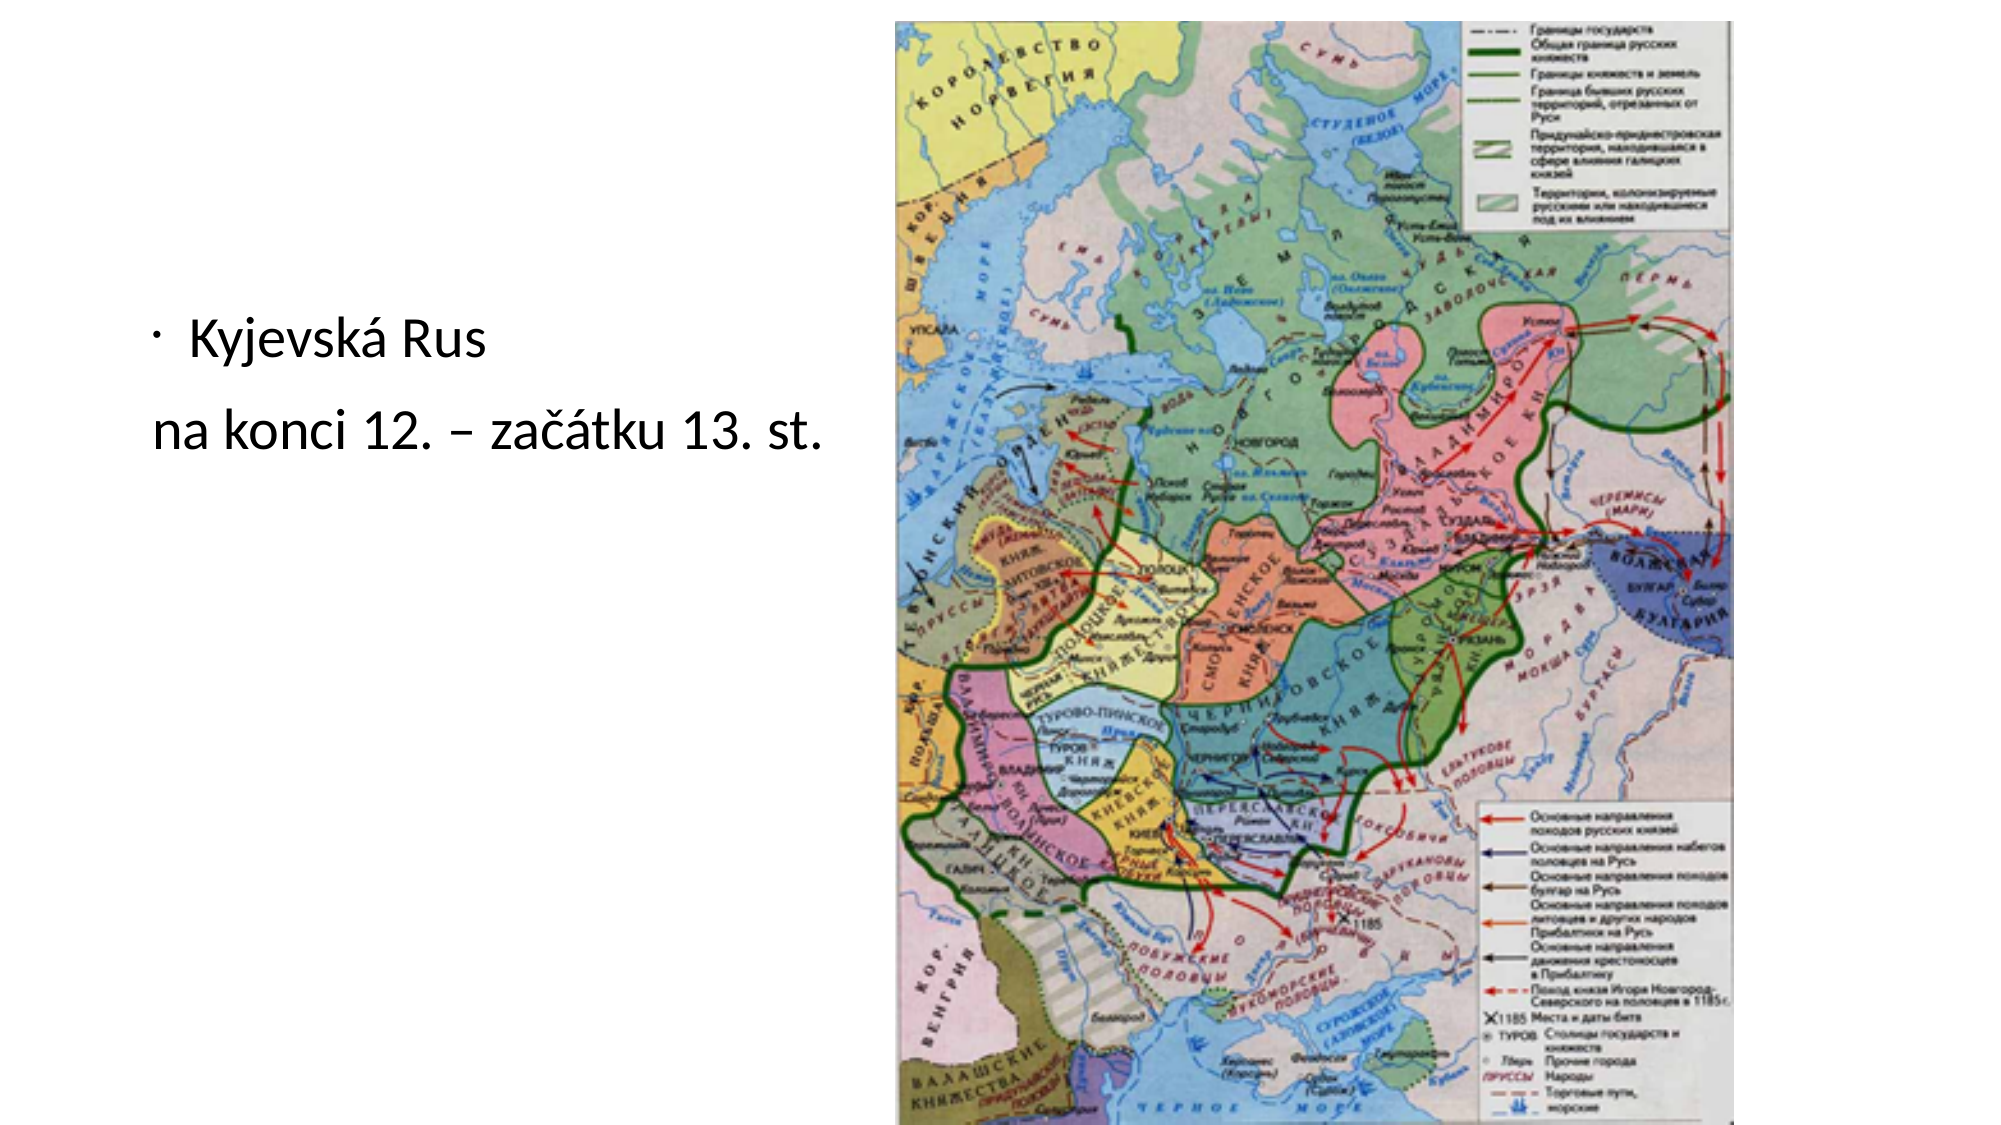

# Kyjevská Rus
na konci 12. – začátku 13. st.